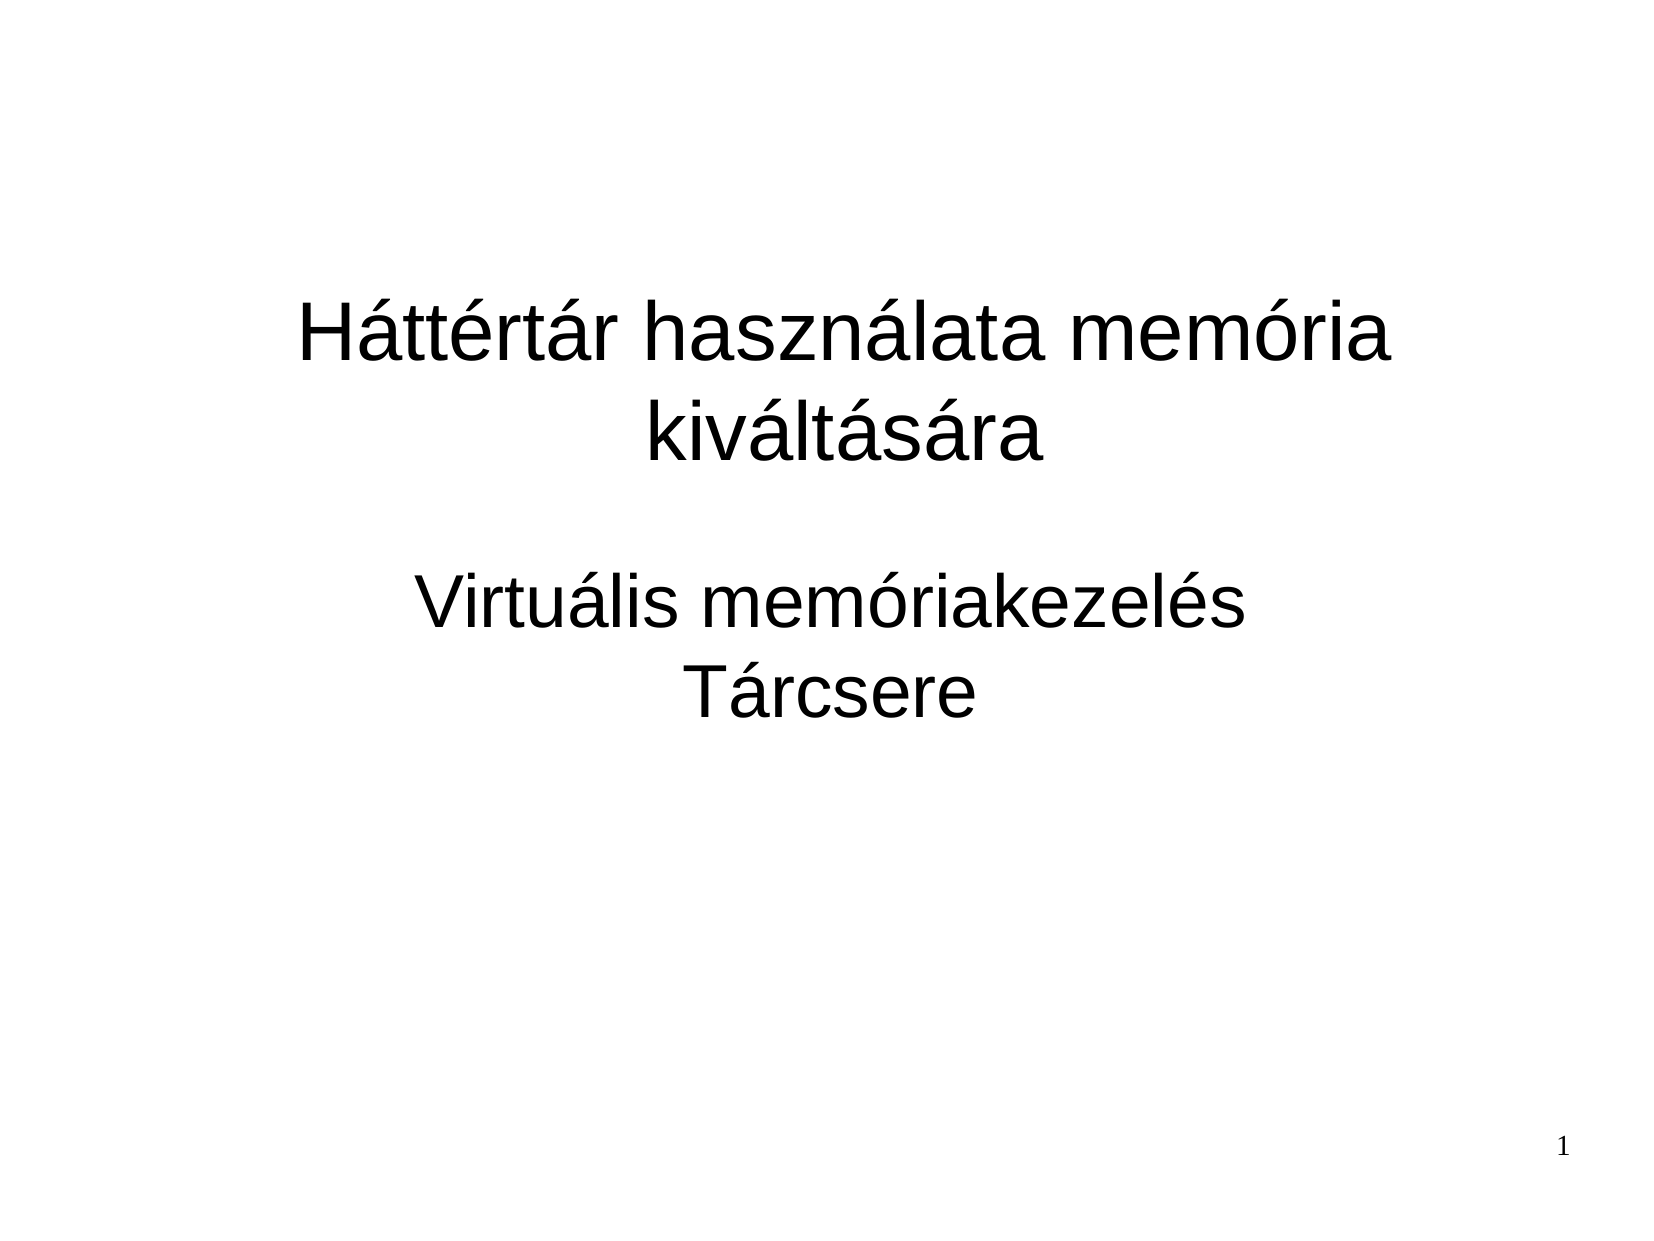

# Háttértár használata memória kiváltására
Virtuális memóriakezelés Tárcsere
1